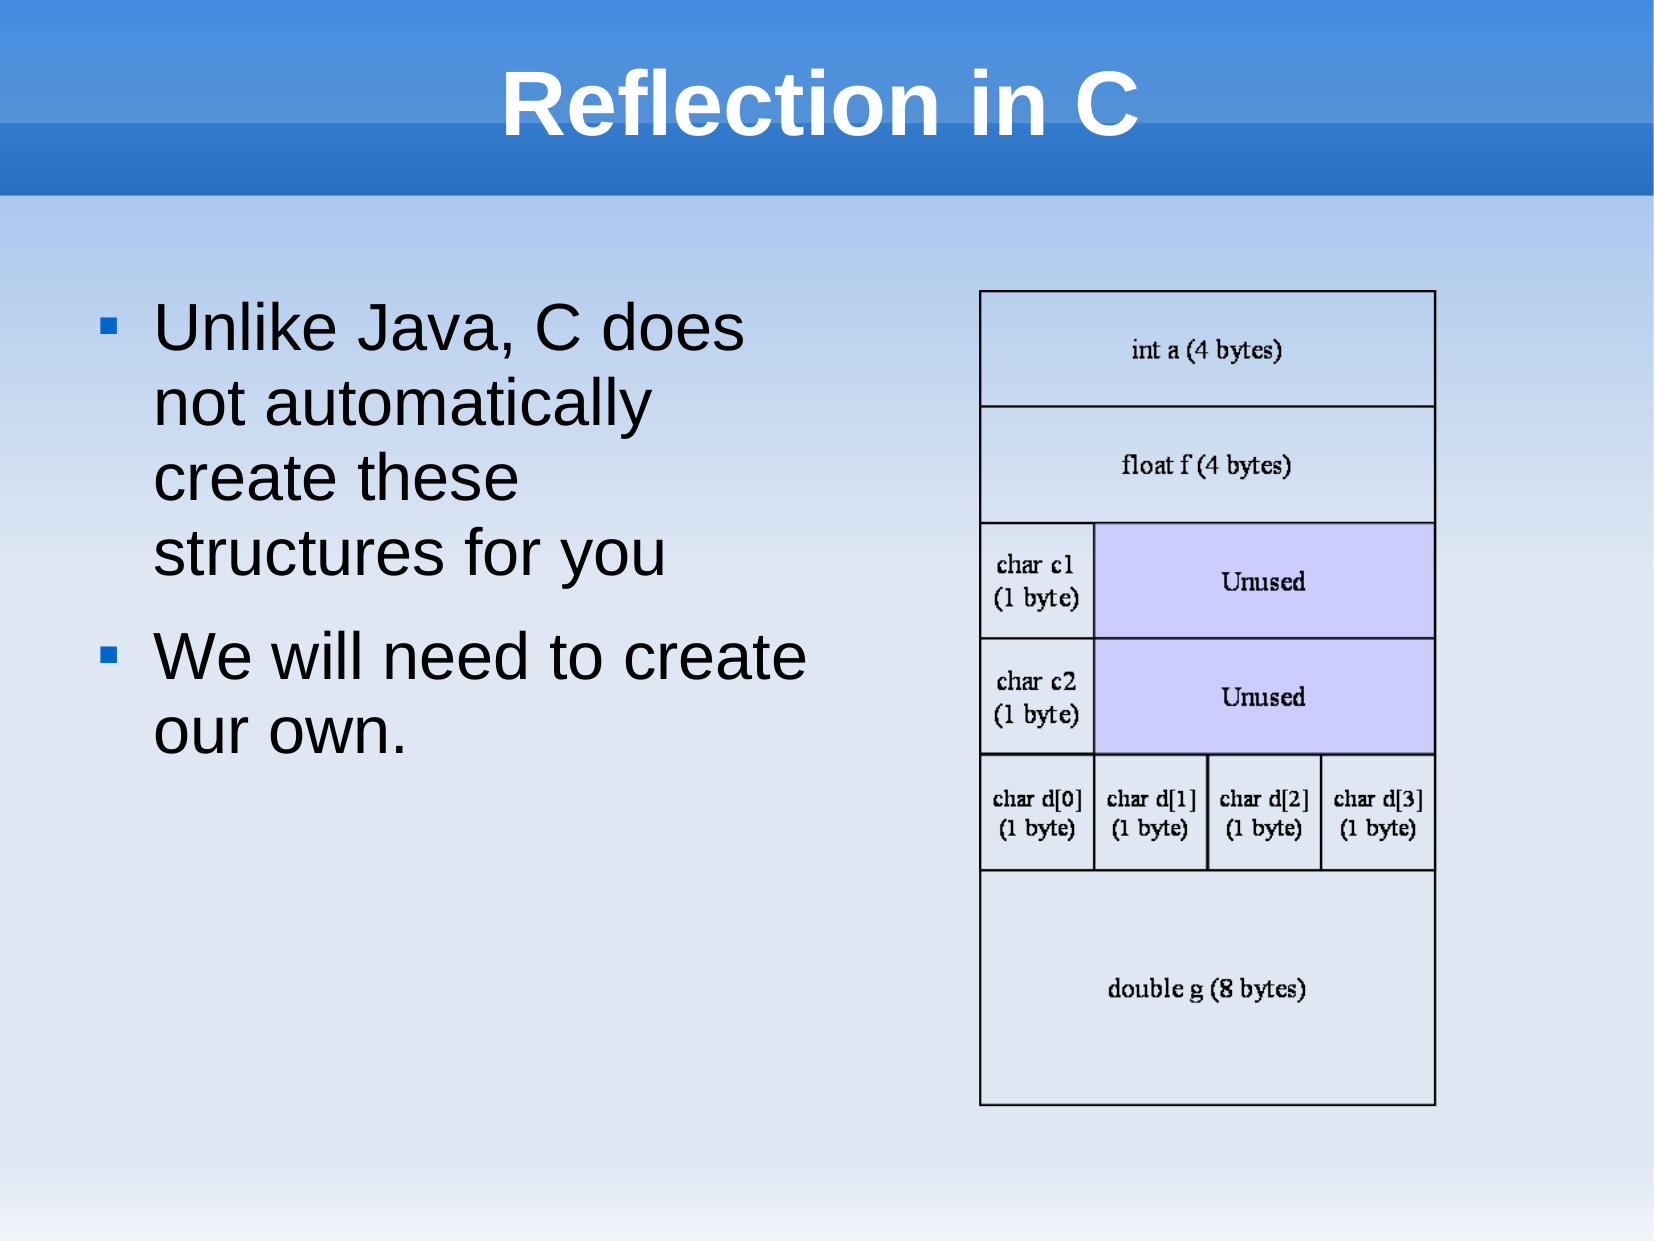

# Reflection in C
Unlike Java, C does not automatically create these structures for you
We will need to create our own.